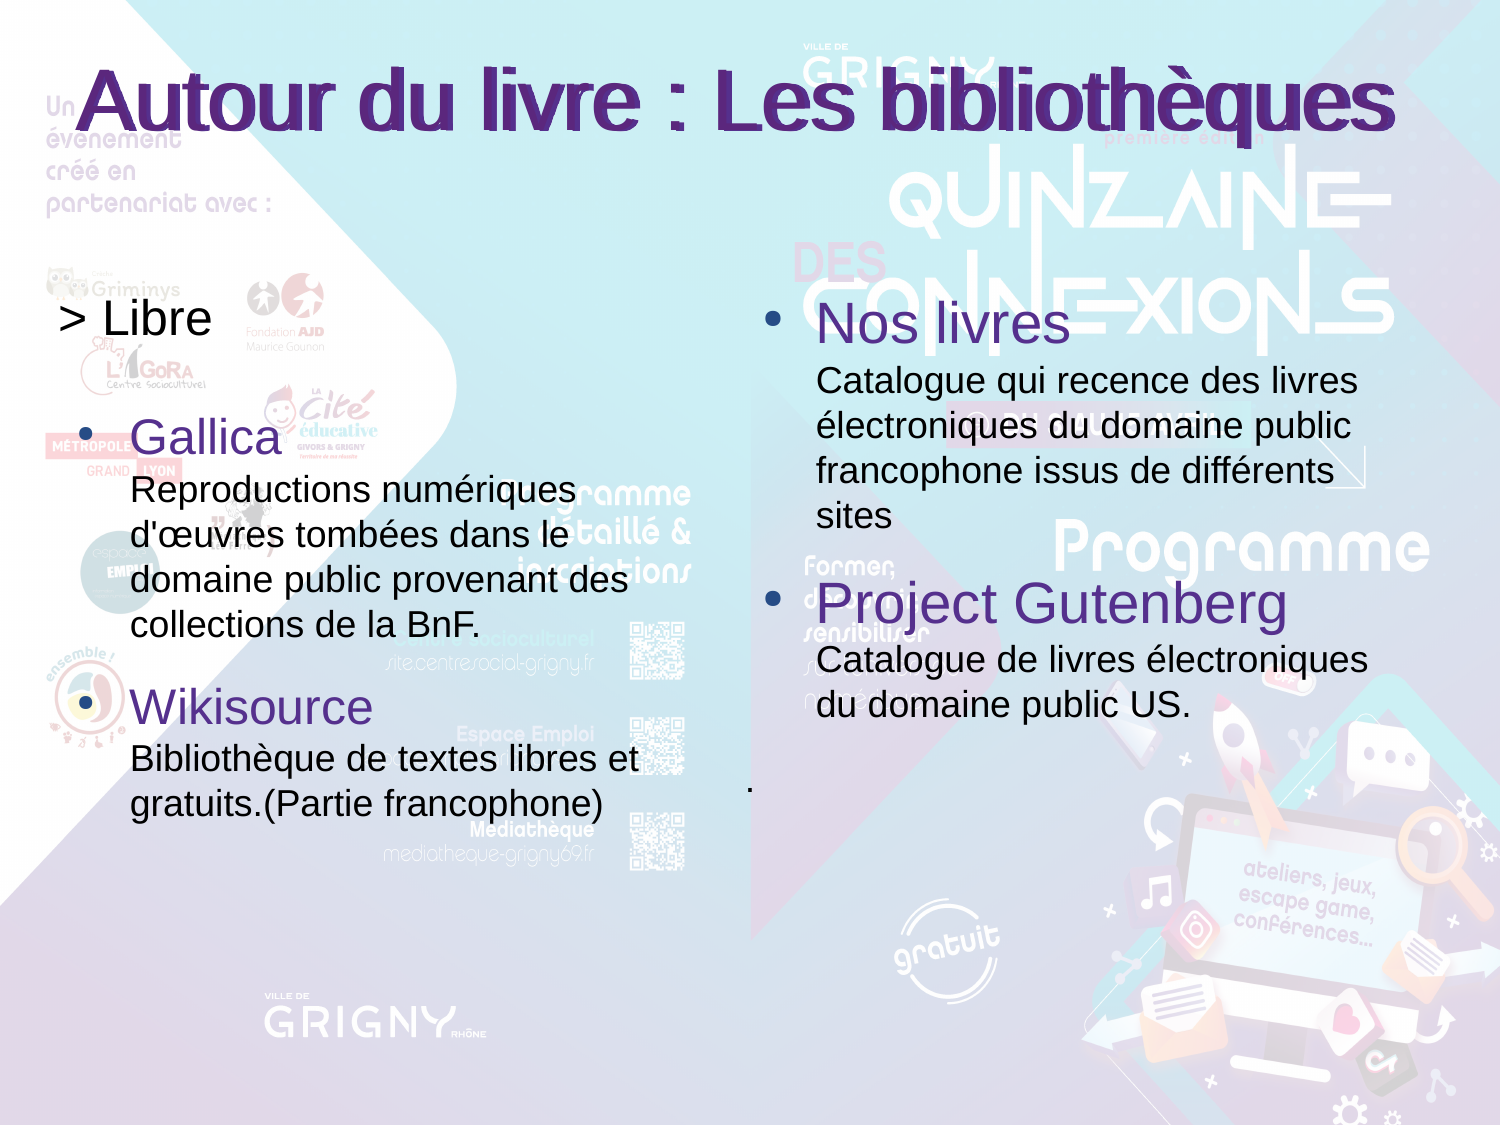

# Autour du livre : Les bibliothèques
> Libre
Gallica
Reproductions numériques d'œuvres tombées dans le domaine public provenant des collections de la BnF.
Wikisource
Bibliothèque de textes libres et gratuits.(Partie francophone)
Nos livres
Catalogue qui recence des livres électroniques du domaine public francophone issus de différents sites
Project Gutenberg
Catalogue de livres électroniques du domaine public US.
.